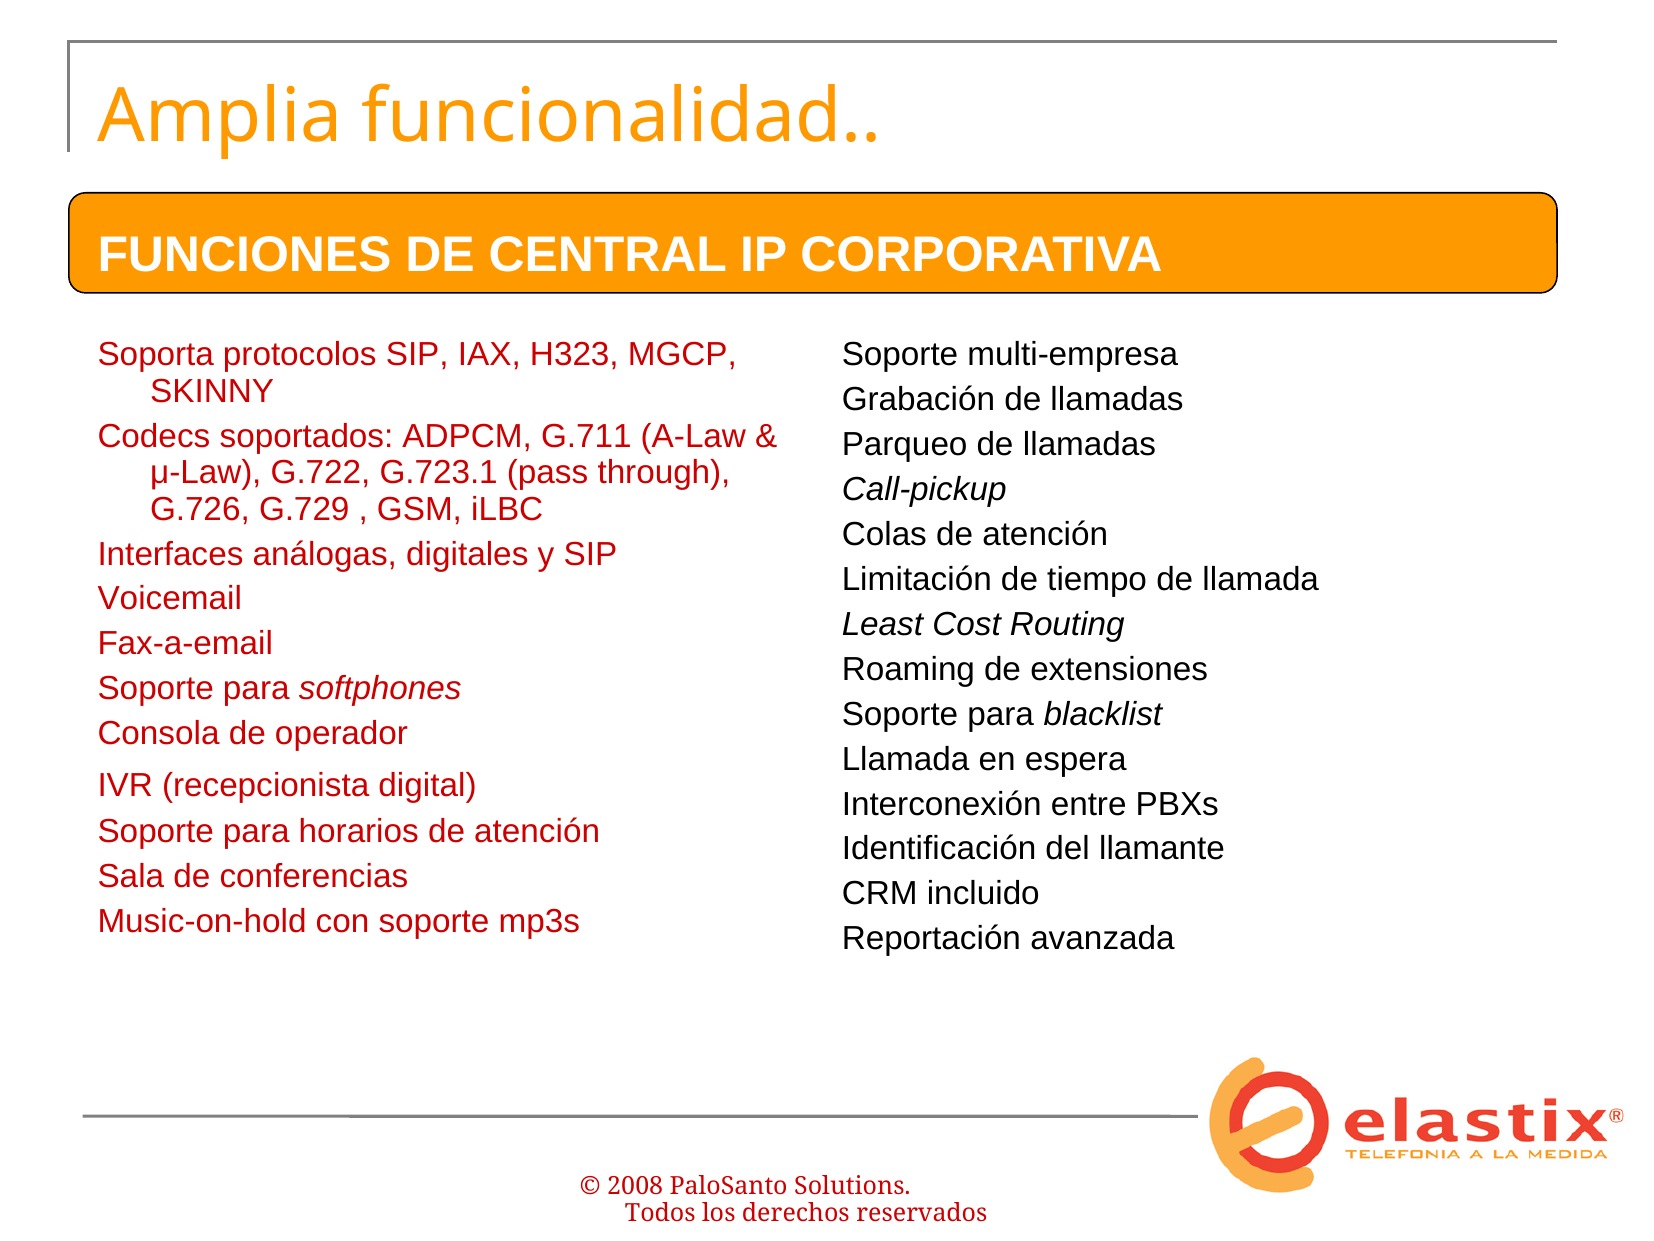

# Amplia funcionalidad..
FUNCIONES DE CENTRAL IP CORPORATIVA
Soporta protocolos SIP, IAX, H323, MGCP, SKINNY
Codecs soportados: ADPCM, G.711 (A-Law & μ-Law), G.722, G.723.1 (pass through), G.726, G.729 , GSM, iLBC
Interfaces análogas, digitales y SIP
Voicemail
Fax-a-email
Soporte para softphones
Consola de operador
IVR (recepcionista digital)‏
Soporte para horarios de atención
Sala de conferencias
Music-on-hold con soporte mp3s
Soporte multi-empresa
Grabación de llamadas
Parqueo de llamadas
Call-pickup
Colas de atención
Limitación de tiempo de llamada
Least Cost Routing
Roaming de extensiones
Soporte para blacklist
Llamada en espera
Interconexión entre PBXs
Identificación del llamante
CRM incluido
Reportación avanzada
© 2008 PaloSanto Solutions. Todos los derechos reservados